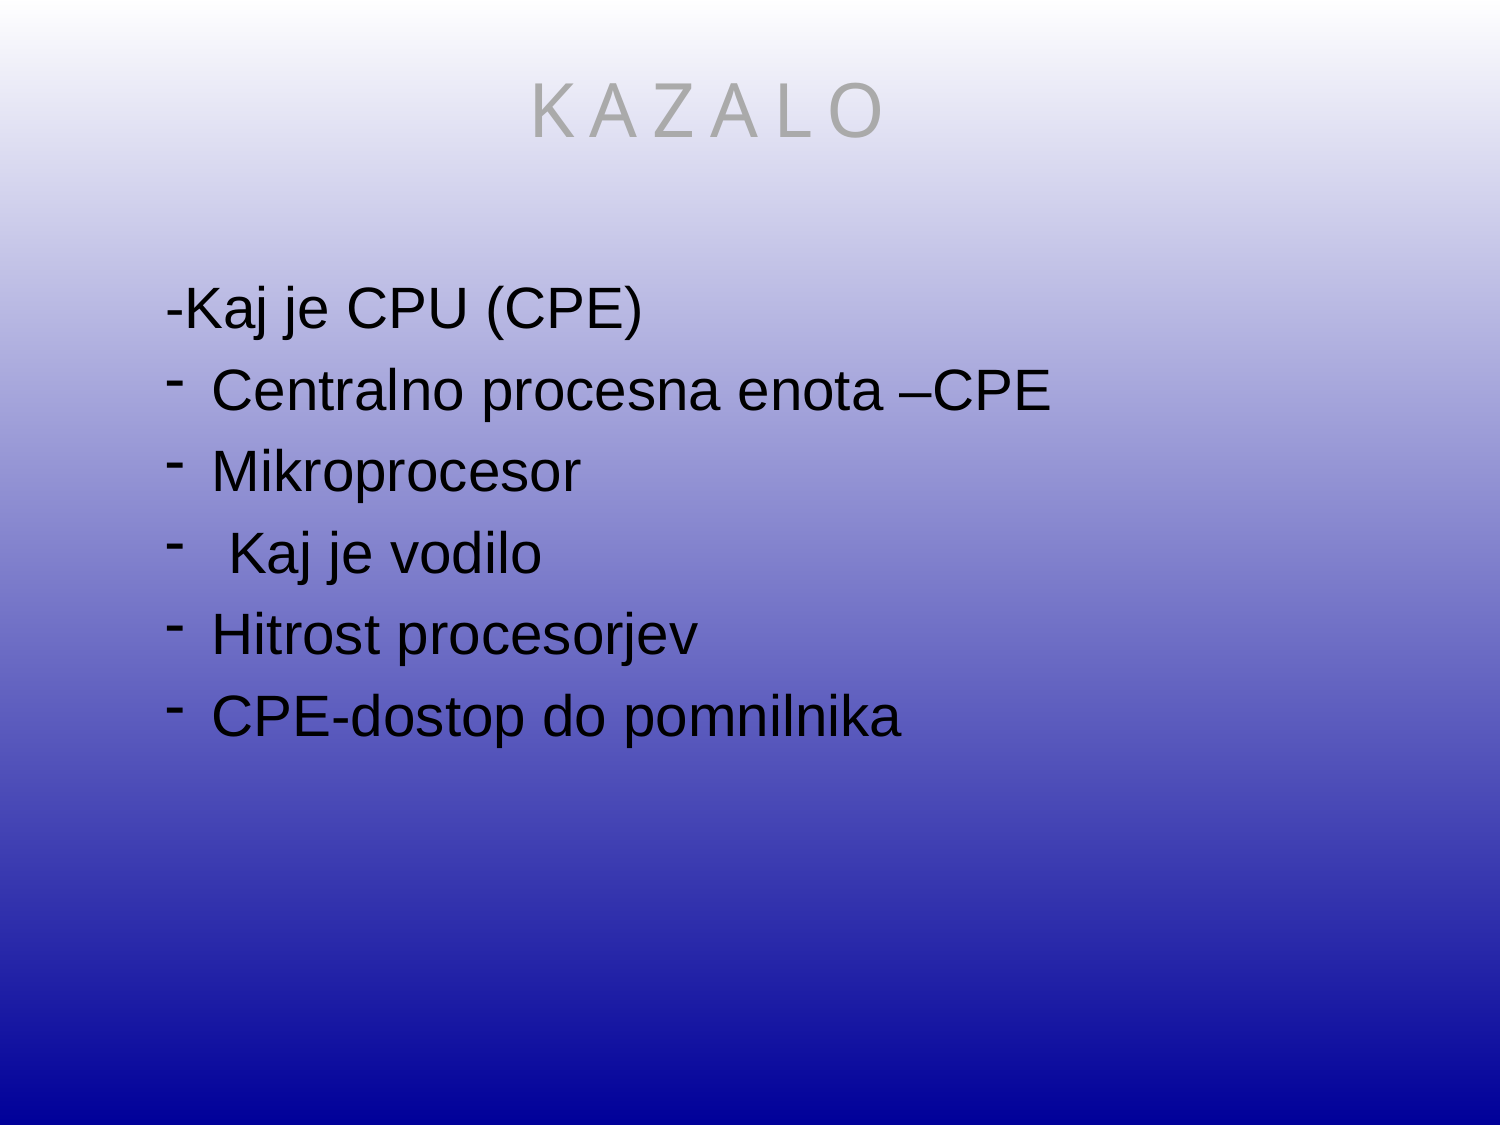

#
KAZALO
-Kaj je CPU (CPE)
Centralno procesna enota –CPE
Mikroprocesor
 Kaj je vodilo
Hitrost procesorjev
CPE-dostop do pomnilnika